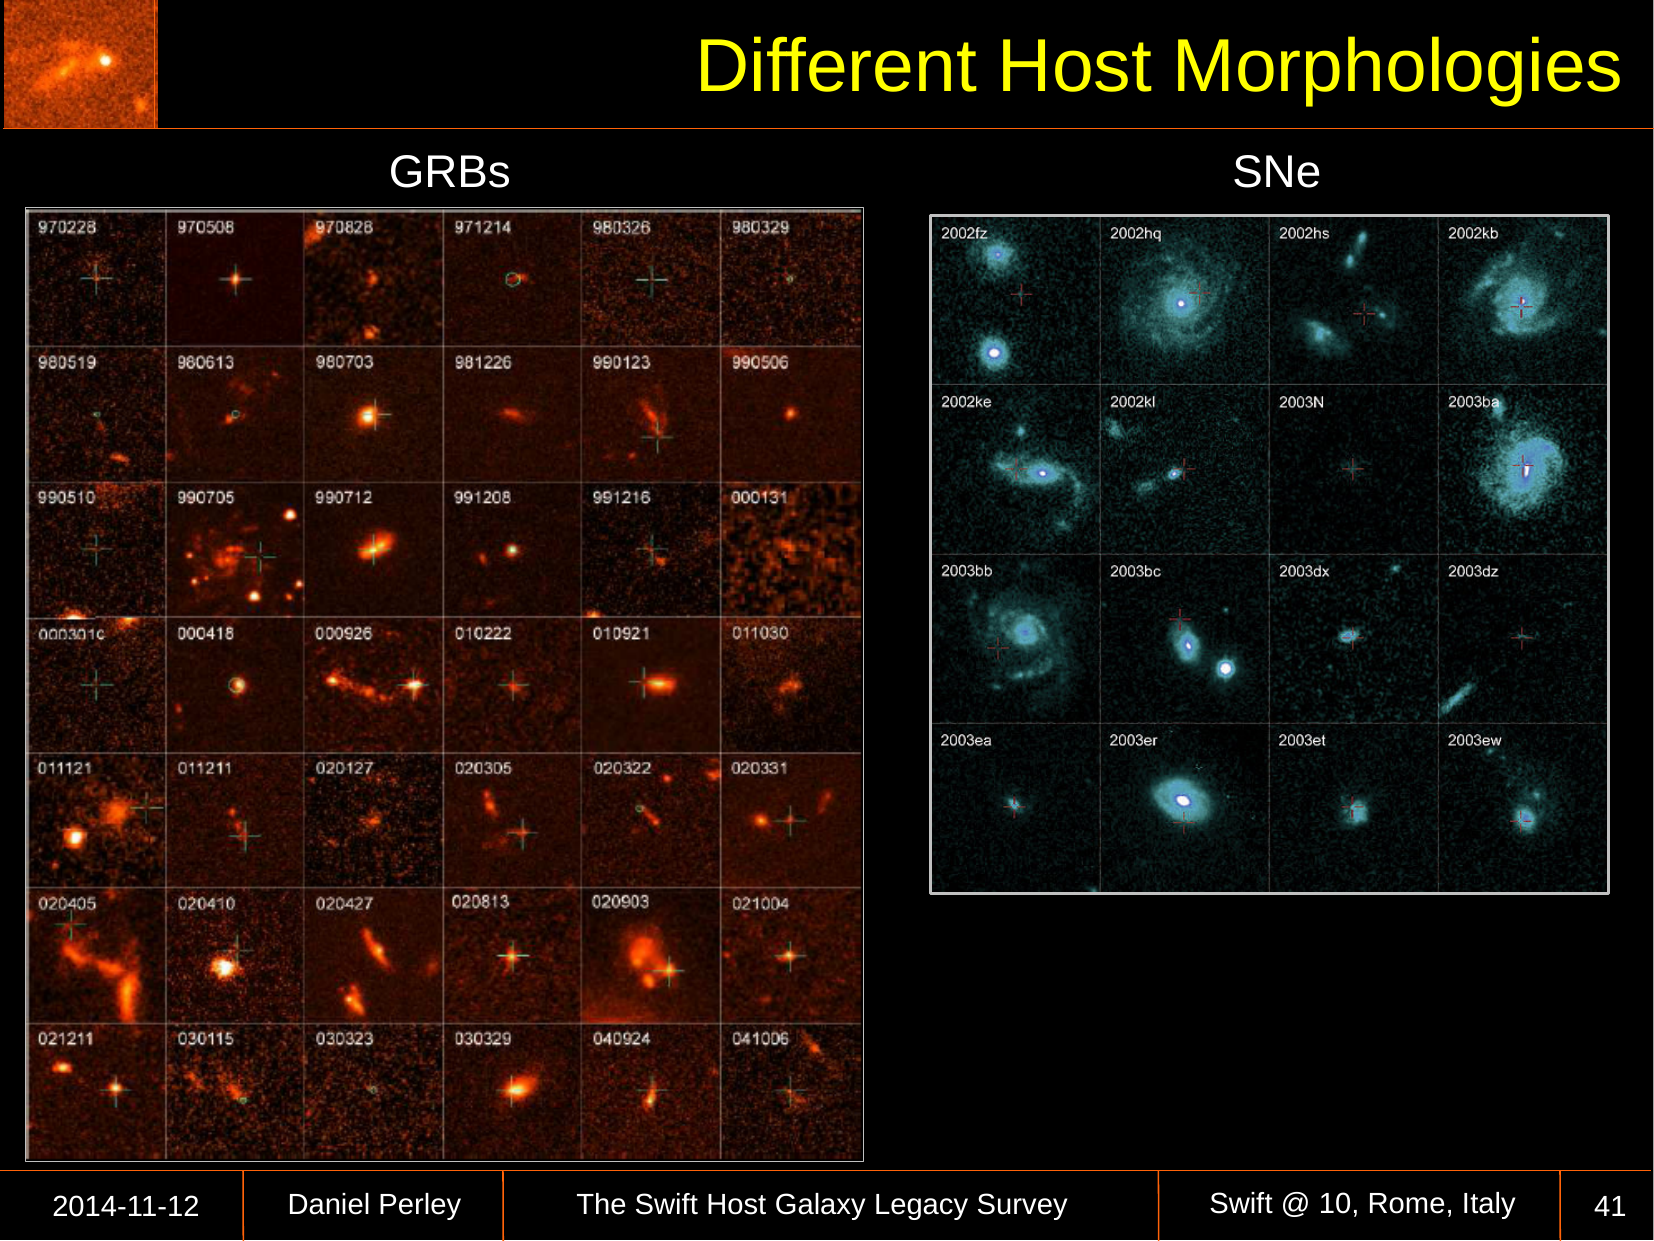

# Different Host Morphologies
GRBs
SNe
2014-11-12
41